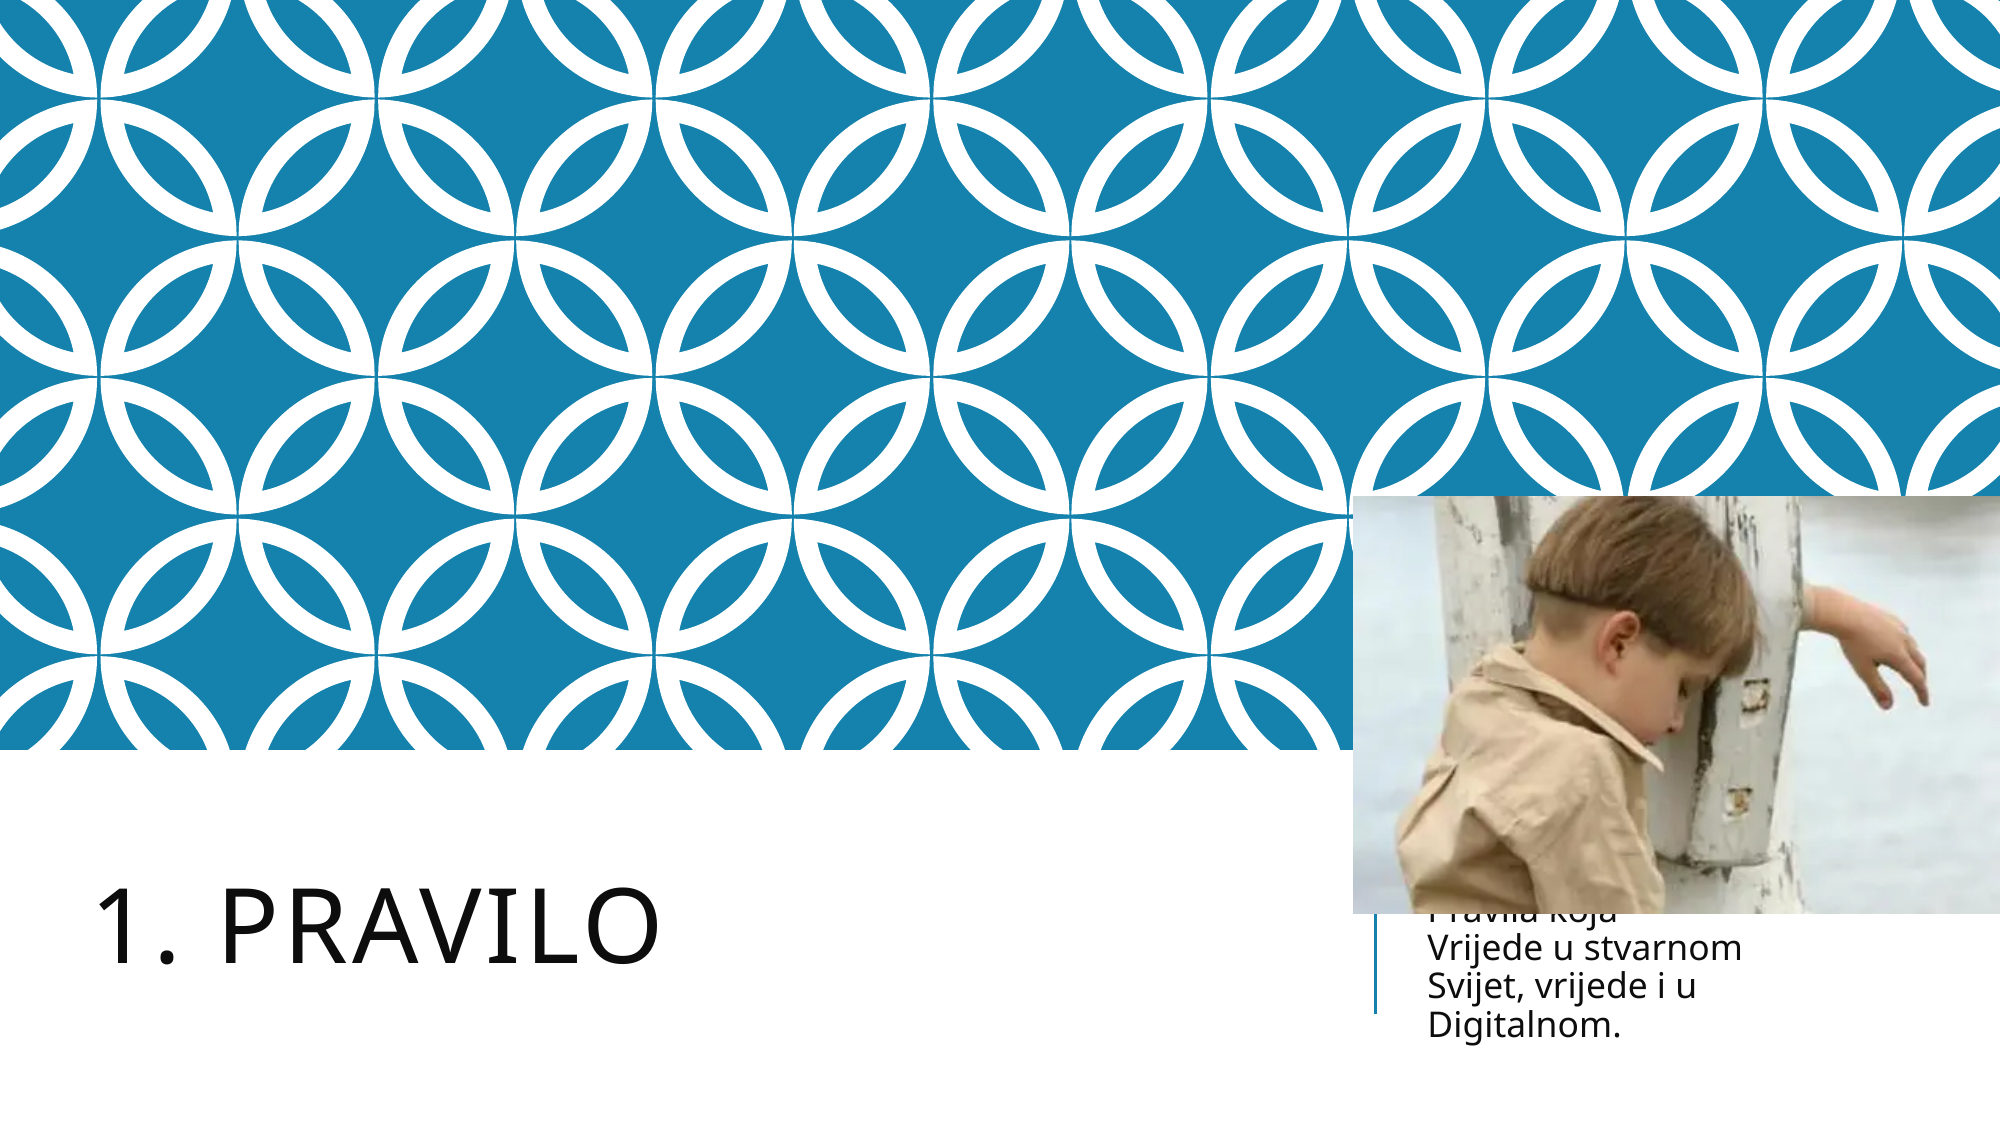

# 1. Pravilo
Ne vrijeđajte osobe s kojima
Komunicirate digitalno. Pravila koja
Vrijede u stvarnom
Svijet, vrijede i u
Digitalnom.